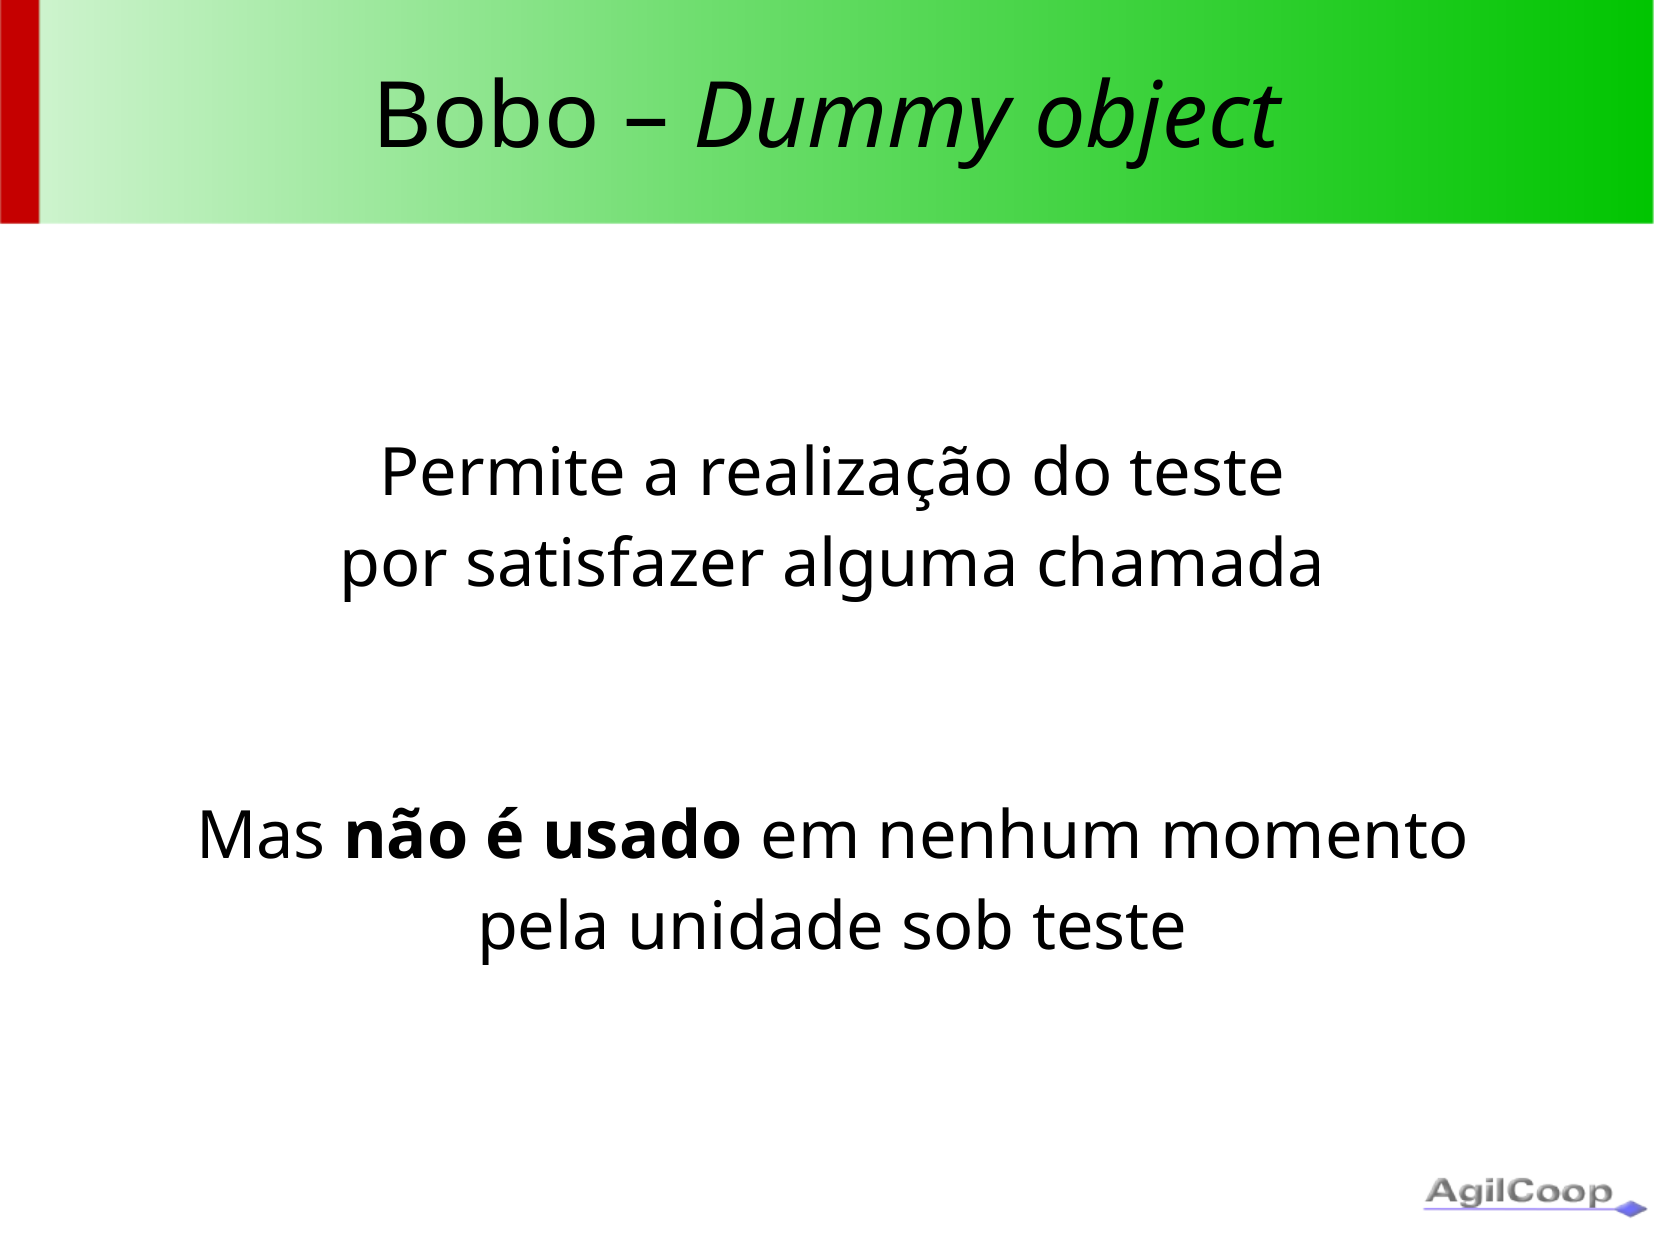

# Bobo – Dummy object
Permite a realização do teste
por satisfazer alguma chamada
Mas não é usado em nenhum momento
pela unidade sob teste